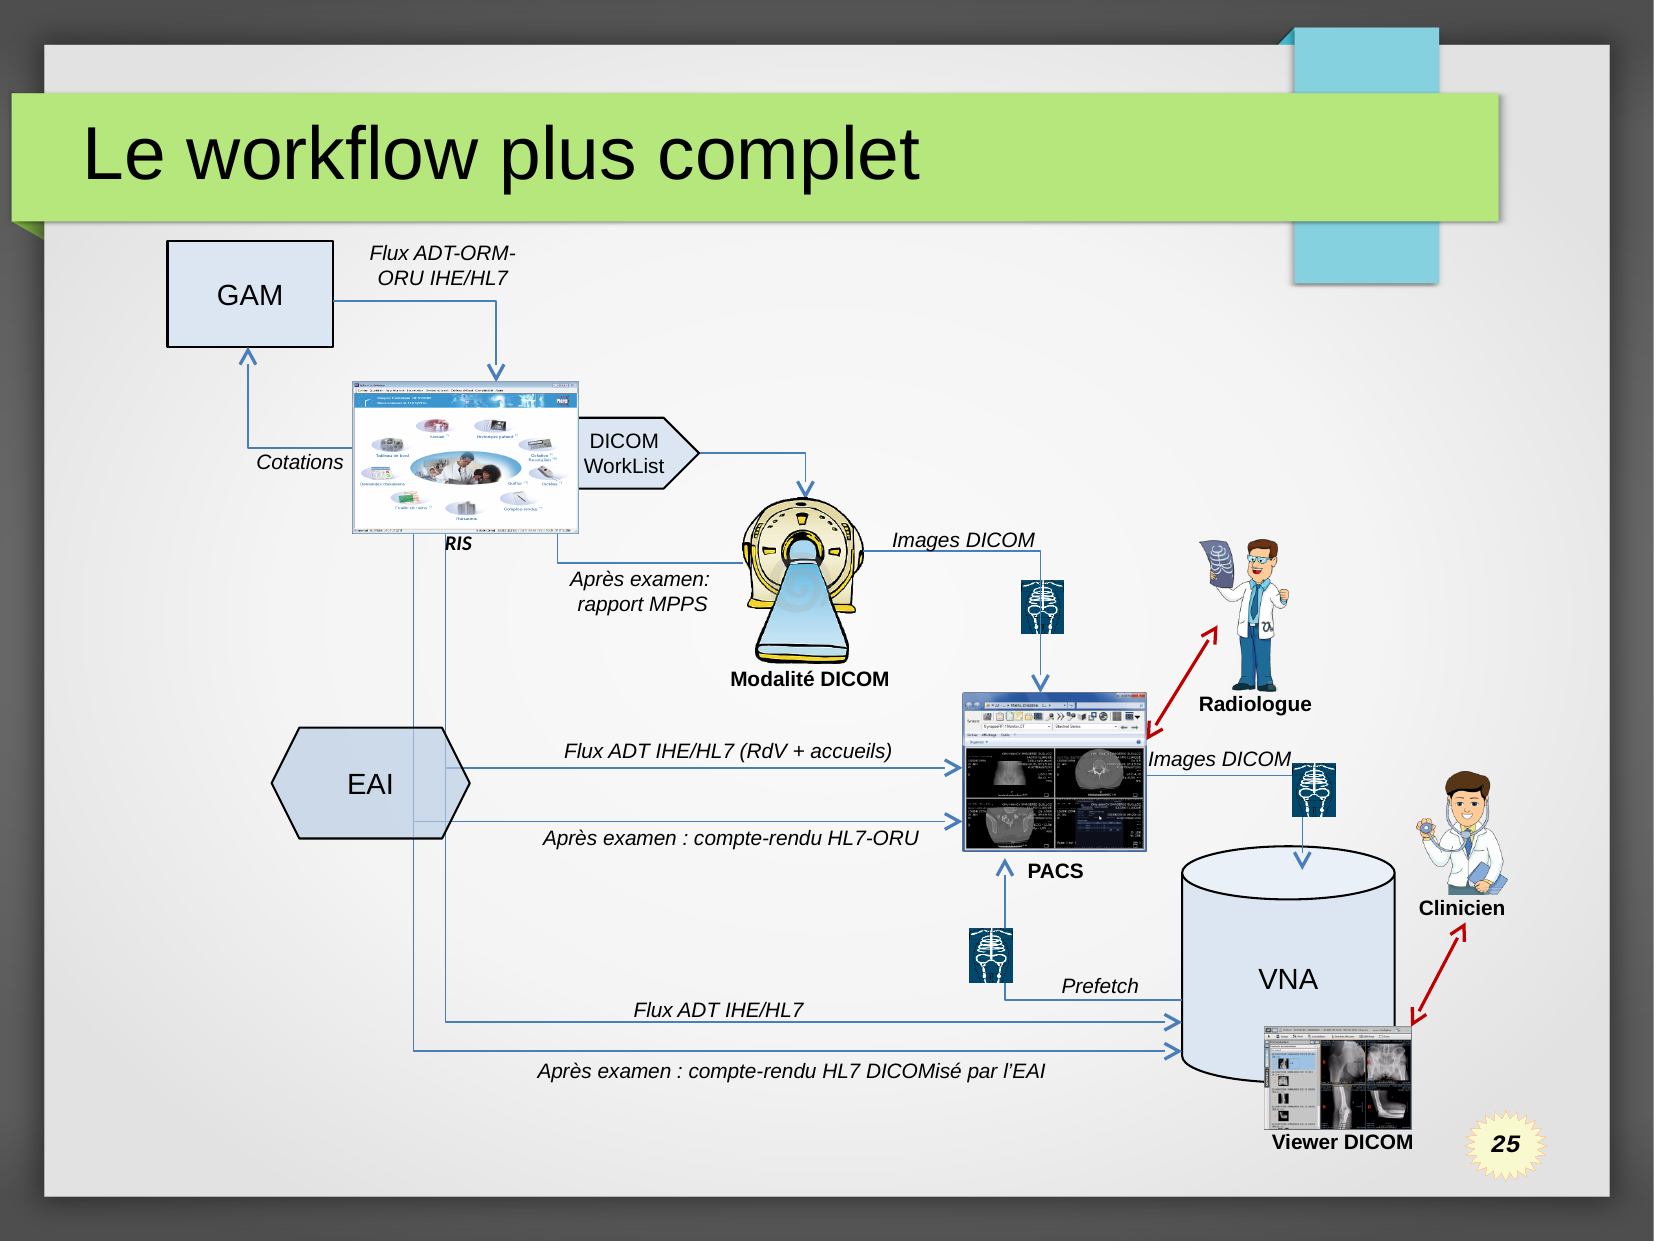

# Le workflow plus complet
Flux ADT-ORM-ORU IHE/HL7
GAM
DICOM WorkList
Cotations
Images DICOM
RIS
Après examen:
rapport MPPS
Modalité DICOM
Radiologue
EAI
Flux ADT IHE/HL7 (RdV + accueils)
Images DICOM
Après examen : compte-rendu HL7-ORU
VNA
PACS
Clinicien
Prefetch
Flux ADT IHE/HL7
Après examen : compte-rendu HL7 DICOMisé par l’EAI
Viewer DICOM